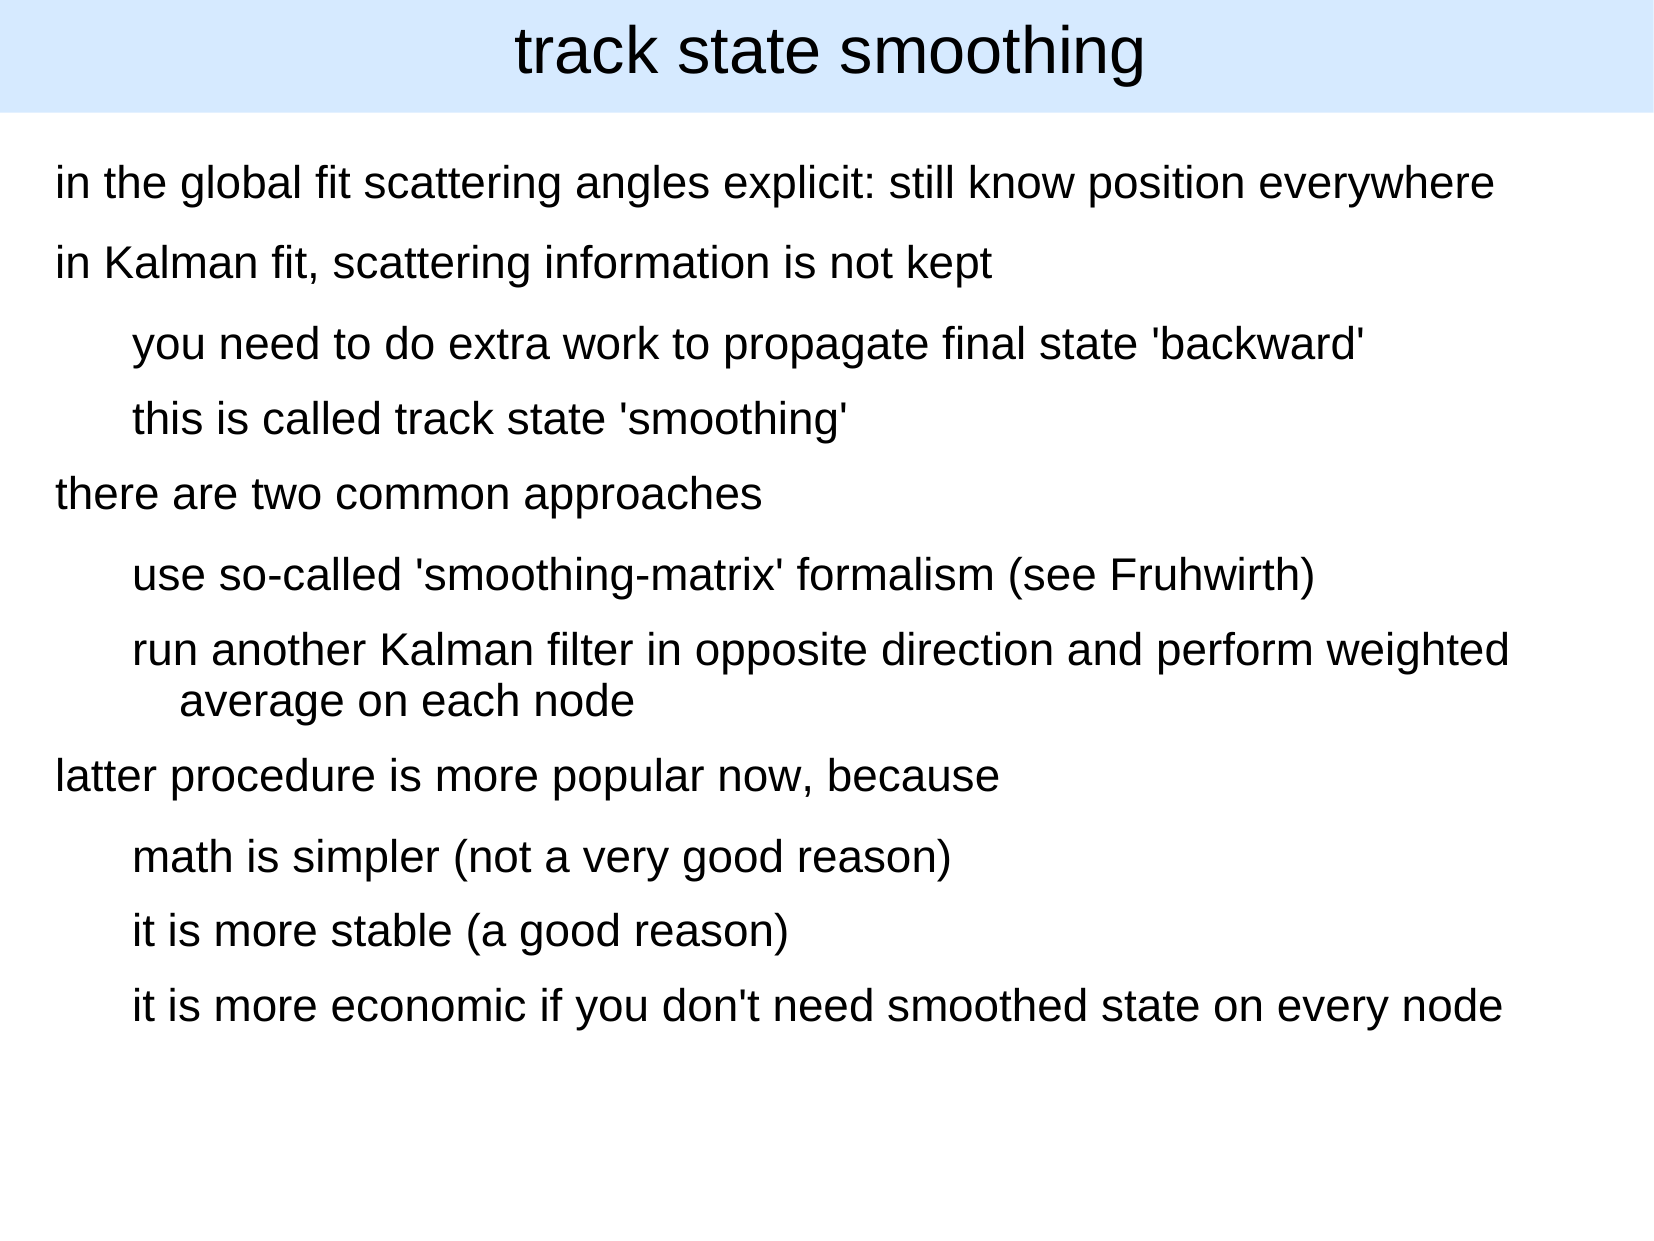

# track state smoothing
in the global fit scattering angles explicit: still know position everywhere
in Kalman fit, scattering information is not kept
you need to do extra work to propagate final state 'backward'
this is called track state 'smoothing'
there are two common approaches
use so-called 'smoothing-matrix' formalism (see Fruhwirth)
run another Kalman filter in opposite direction and perform weighted average on each node
latter procedure is more popular now, because
math is simpler (not a very good reason)
it is more stable (a good reason)
it is more economic if you don't need smoothed state on every node